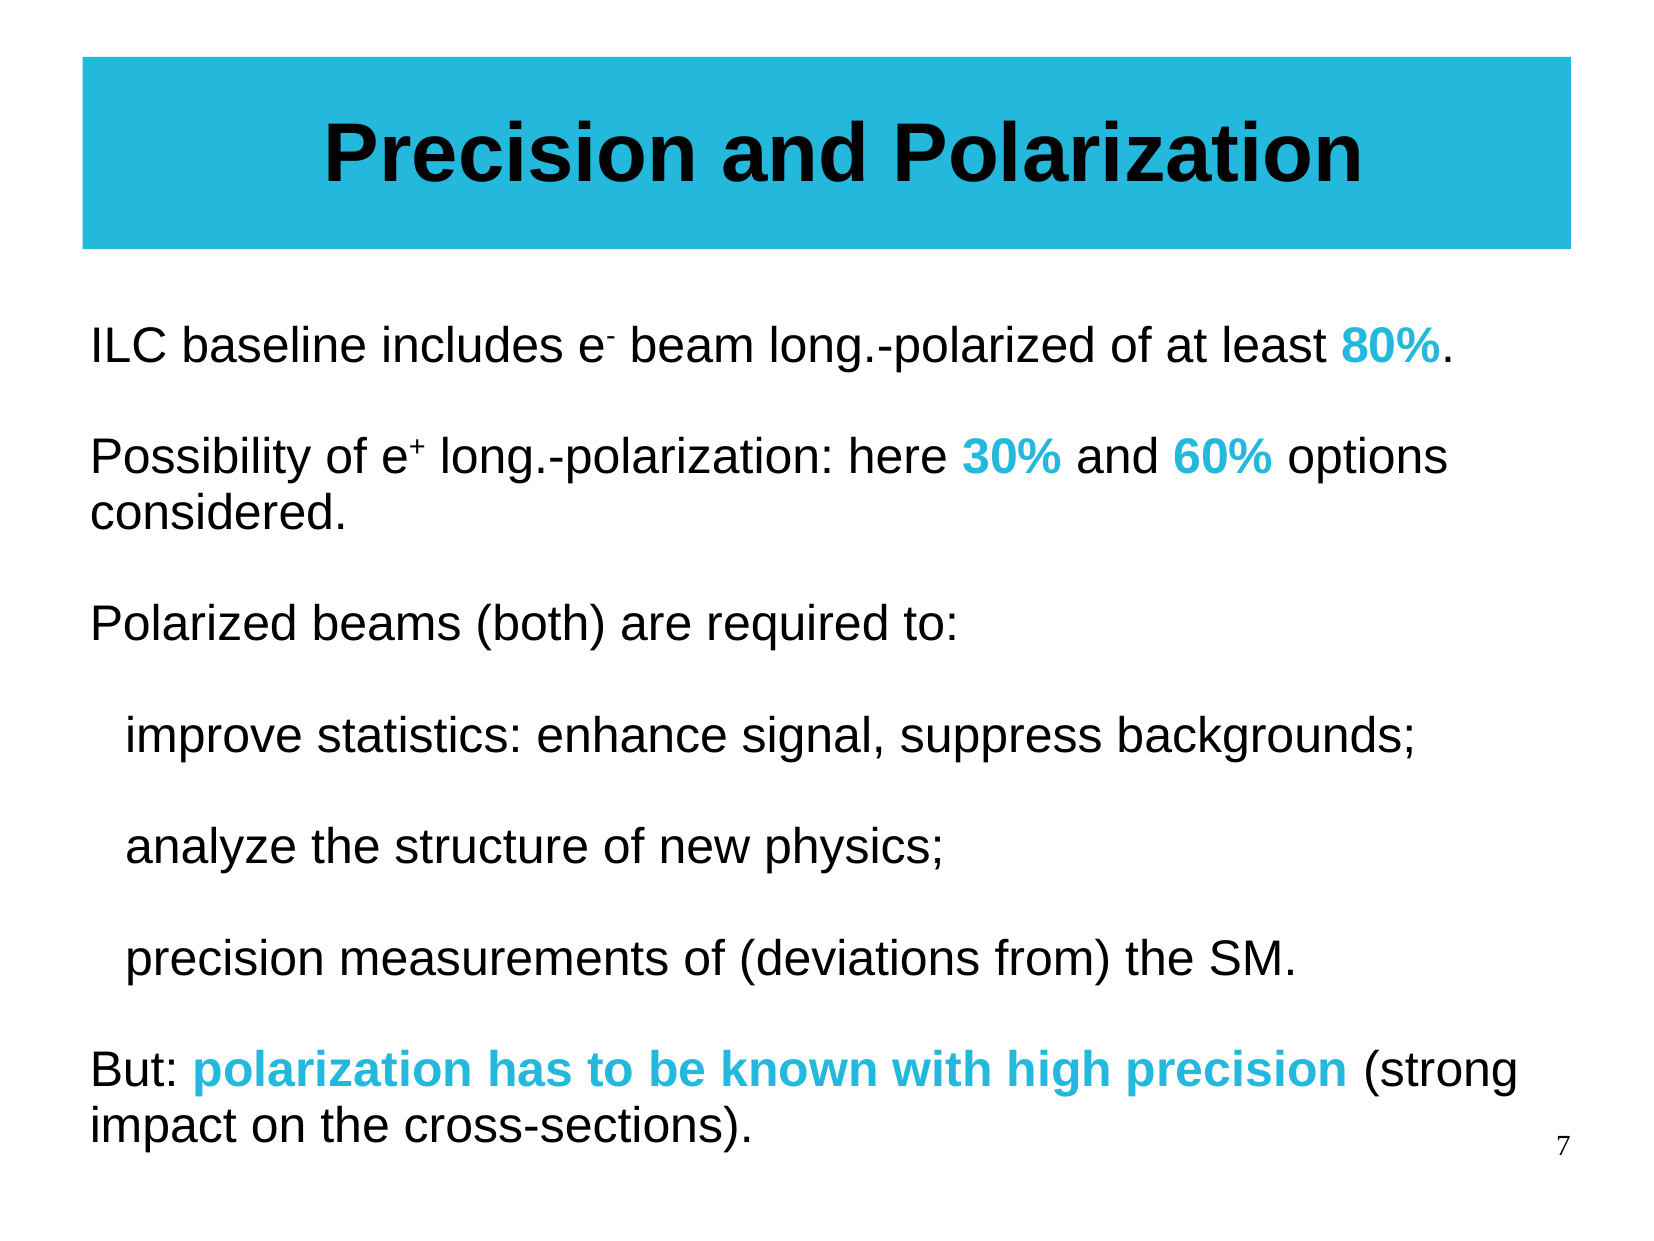

# Precision and Polarization
ILC baseline includes e- beam long.-polarized of at least 80%.
Possibility of e+ long.-polarization: here 30% and 60% options considered.
Polarized beams (both) are required to:
improve statistics: enhance signal, suppress backgrounds;
analyze the structure of new physics;
precision measurements of (deviations from) the SM.
But: polarization has to be known with high precision (strong impact on the cross-sections).
7